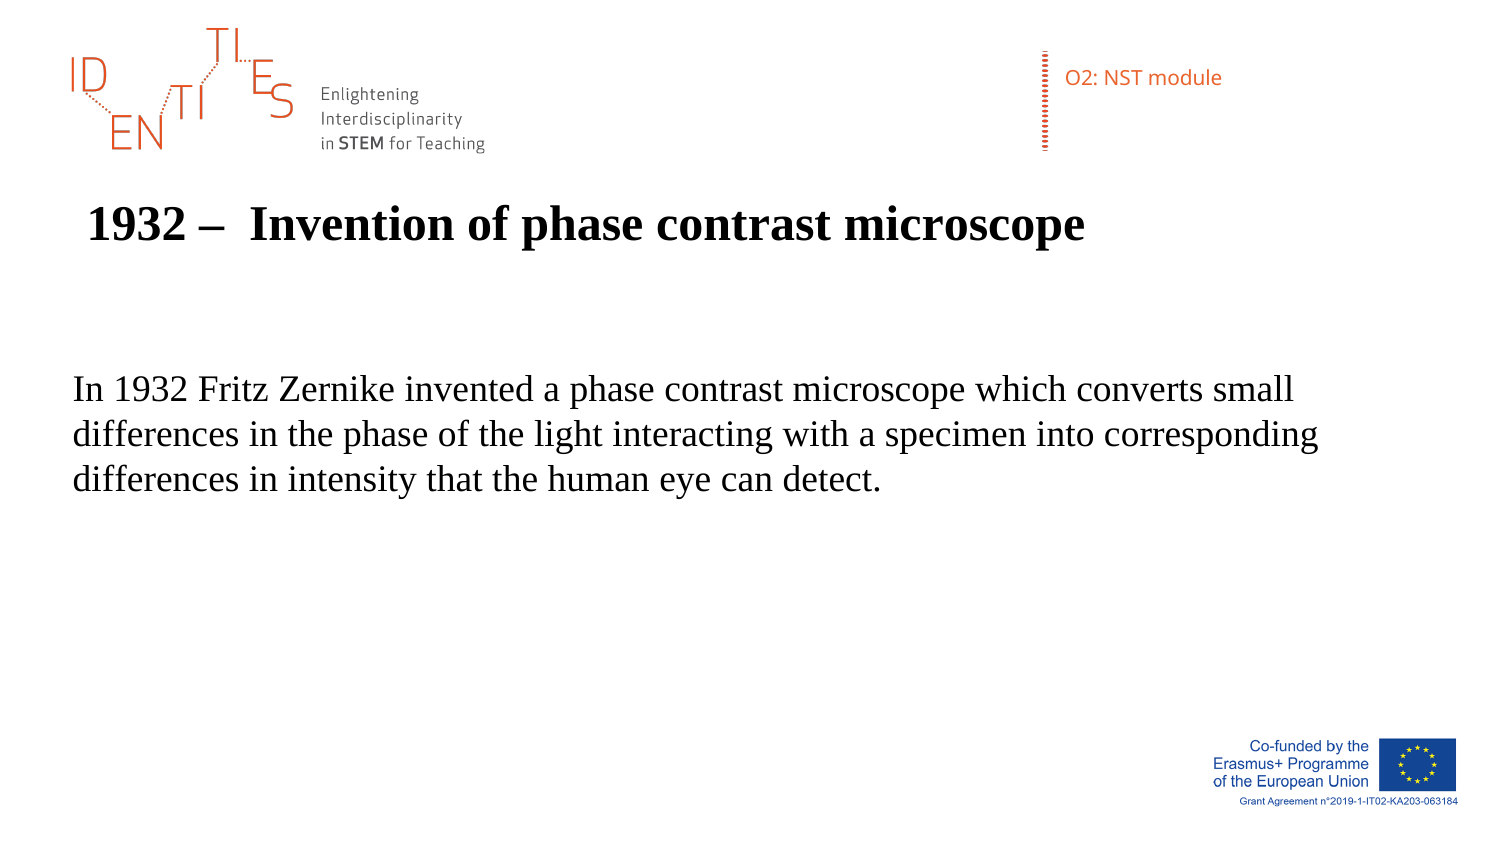

O2: NST module
1932 – Invention of phase contrast microscope
In 1932 Fritz Zernike invented a phase contrast microscope which converts small differences in the phase of the light interacting with a specimen into corresponding differences in intensity that the human eye can detect.